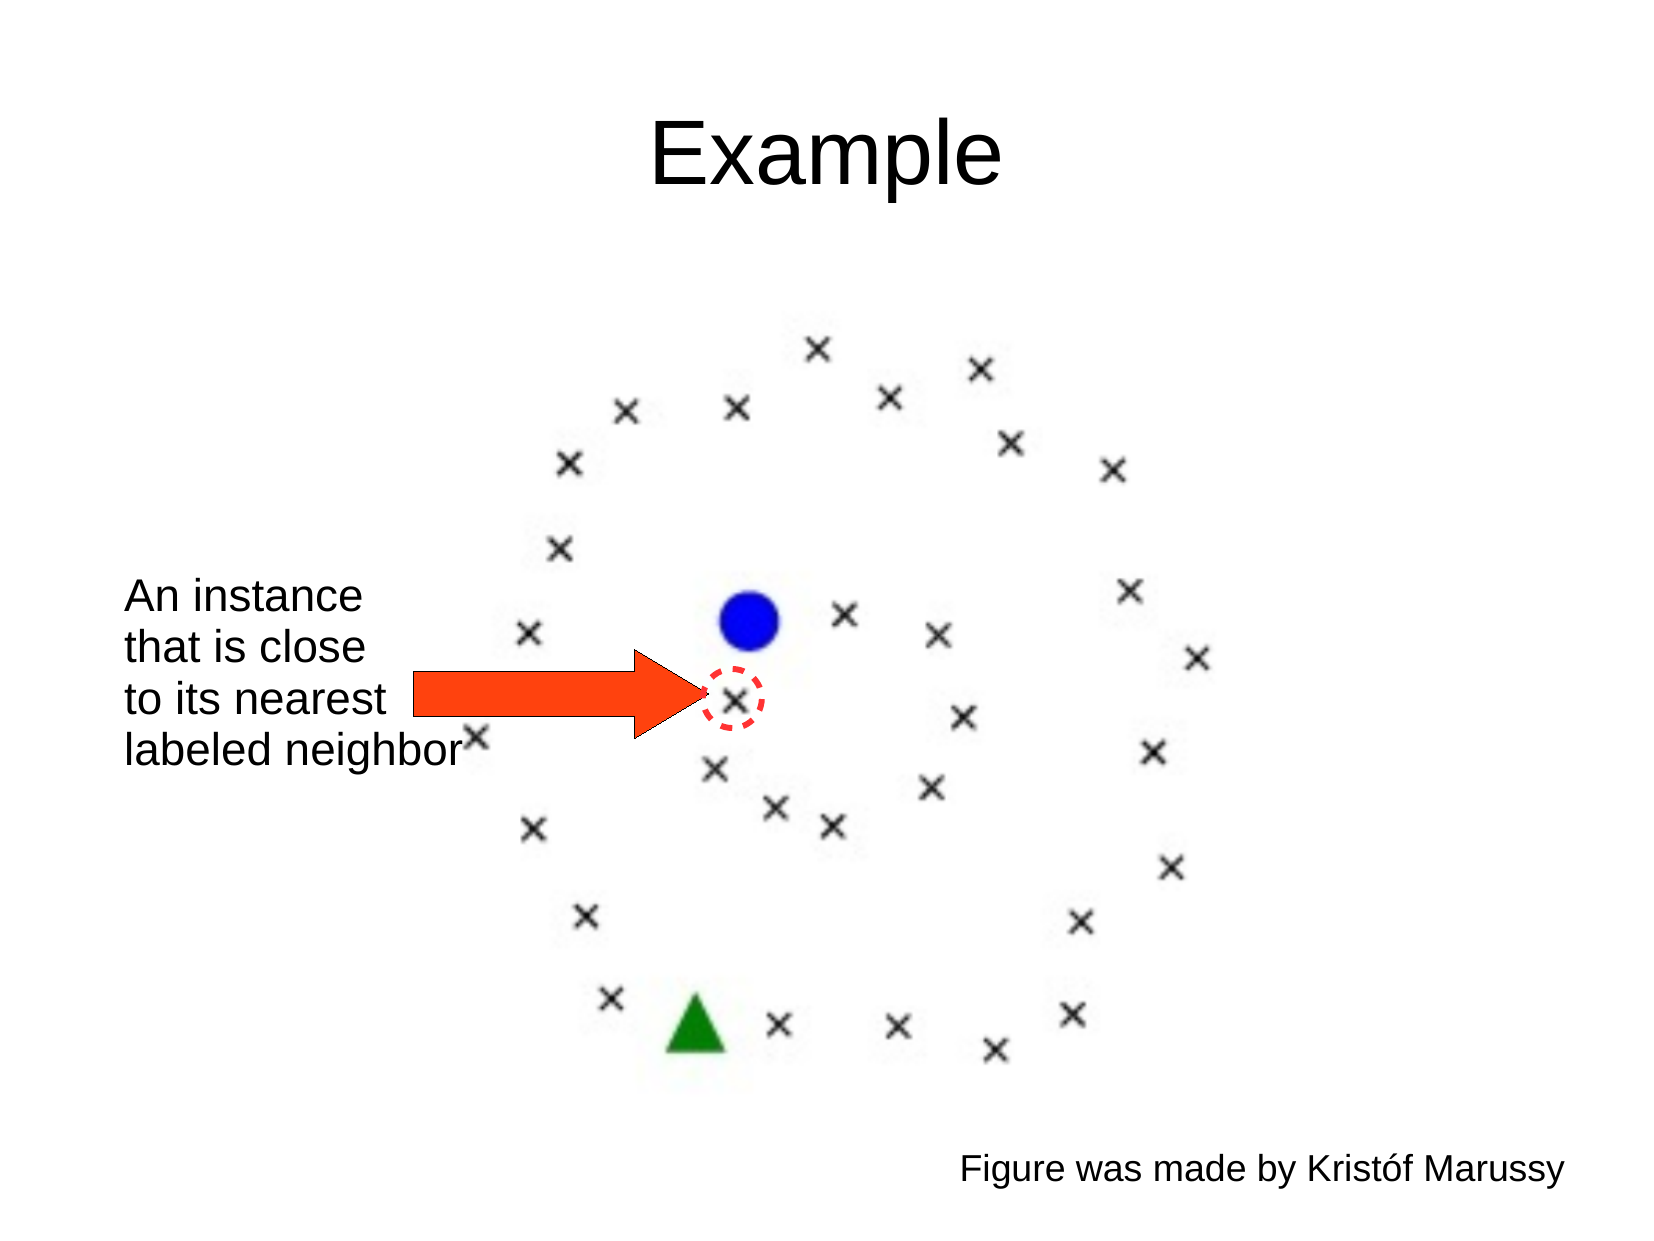

# Example
An instance
that is close
to its nearest
labeled neighbor
Figure was made by Kristóf Marussy